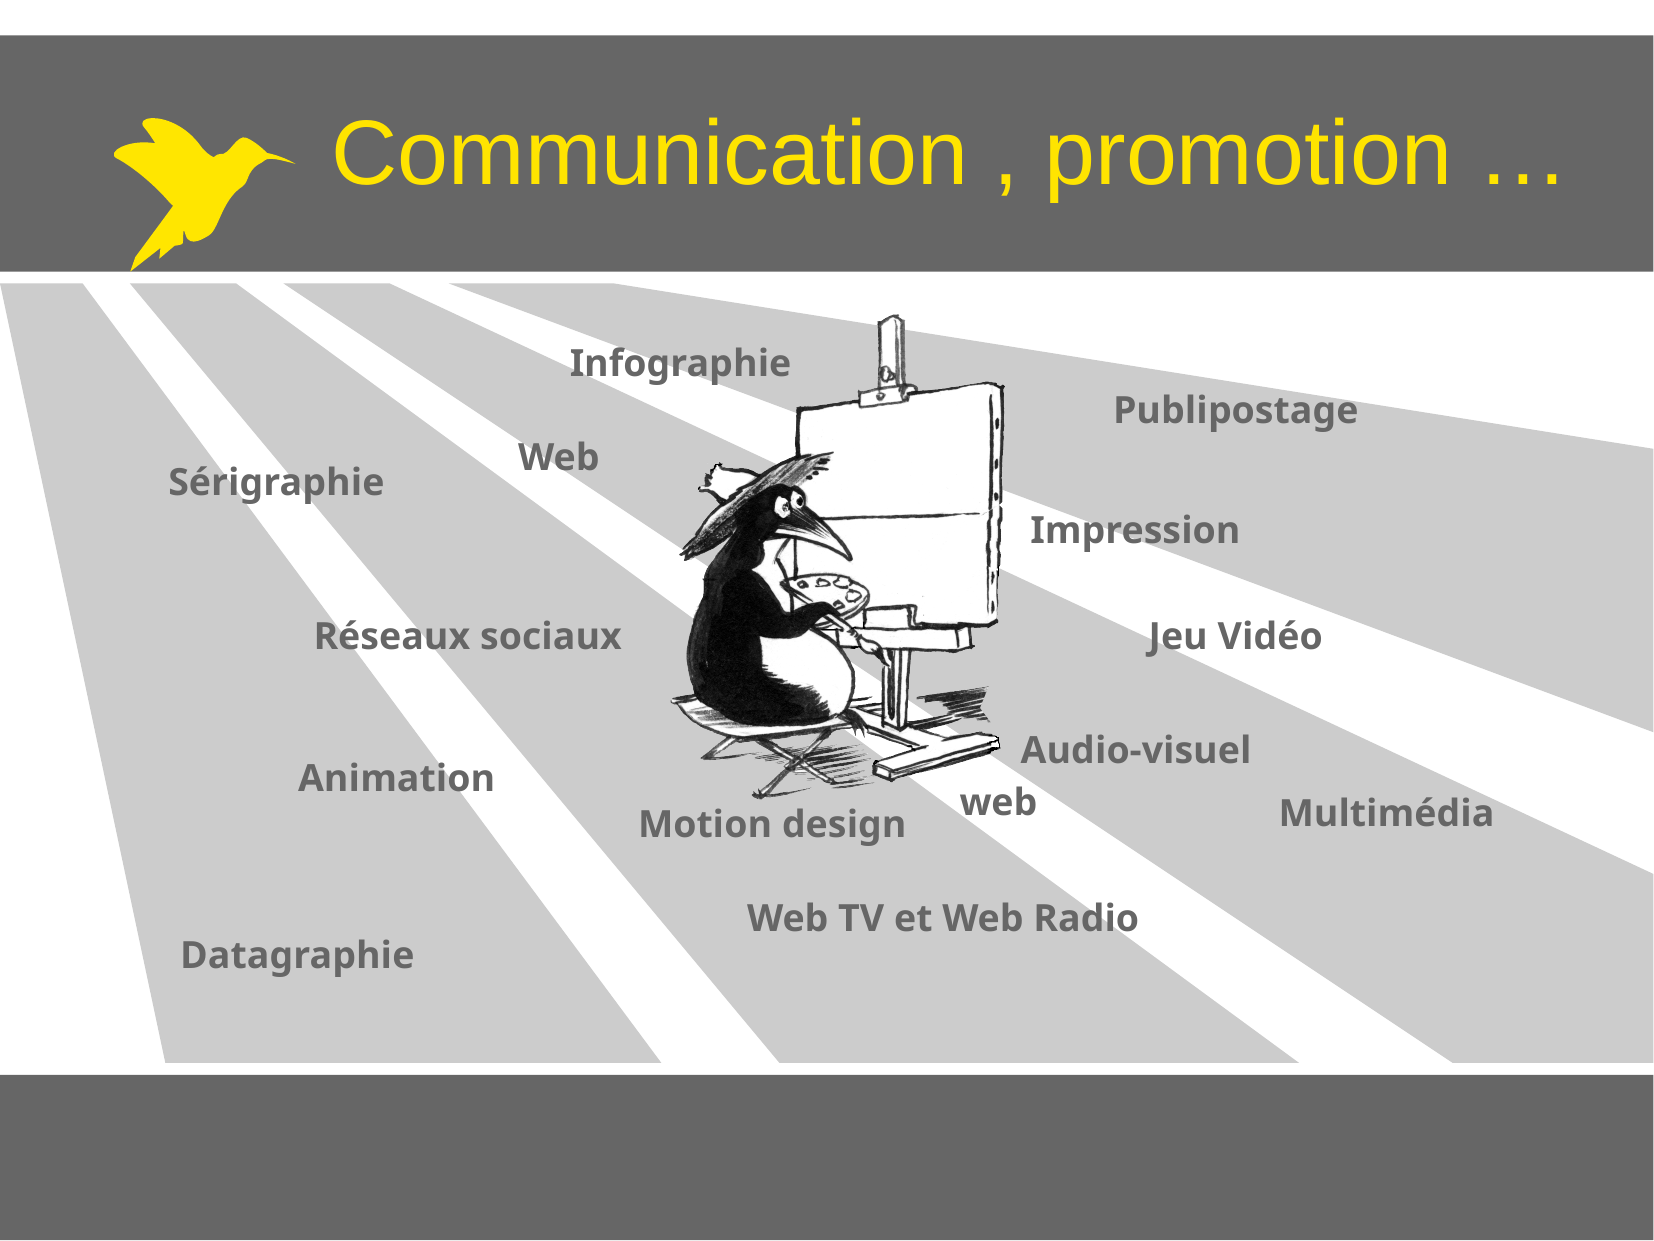

# Communication , promotion …
Infographie
Publipostage
Web
Sérigraphie
Impression
Réseaux sociaux
Jeu Vidéo
Audio-visuel
Animation
web
Multimédia
Motion design
Web TV et Web Radio
Datagraphie